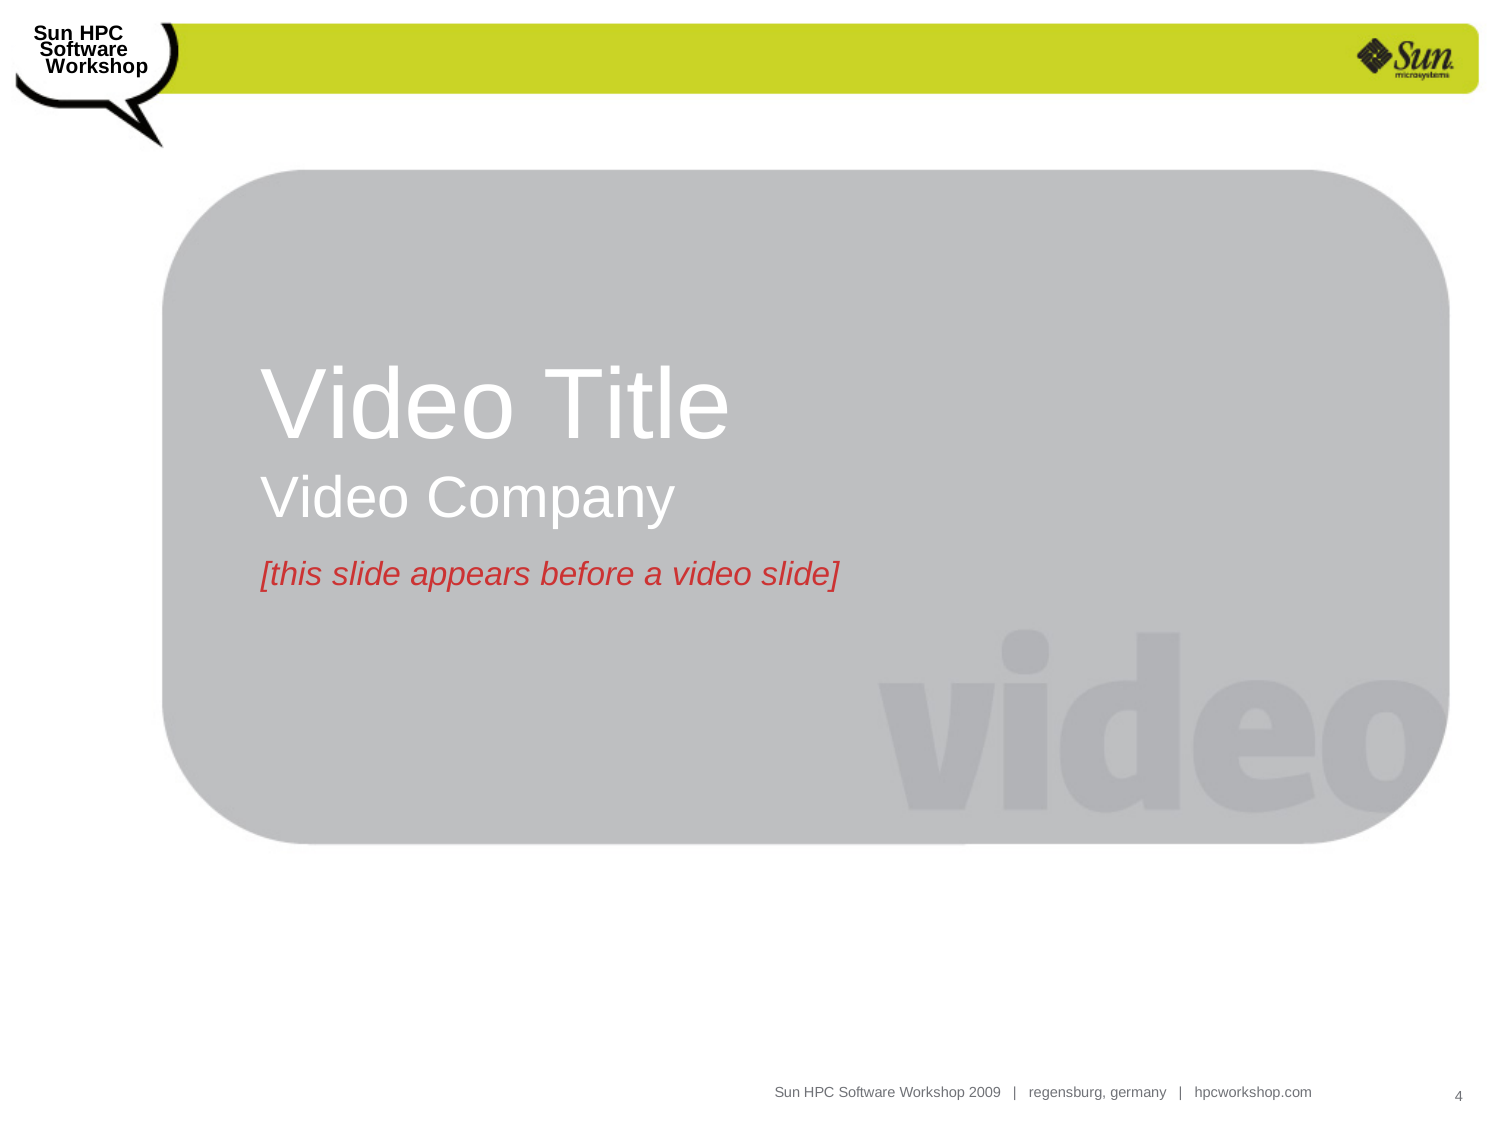

Video Title
Video Company
[this slide appears before a video slide]